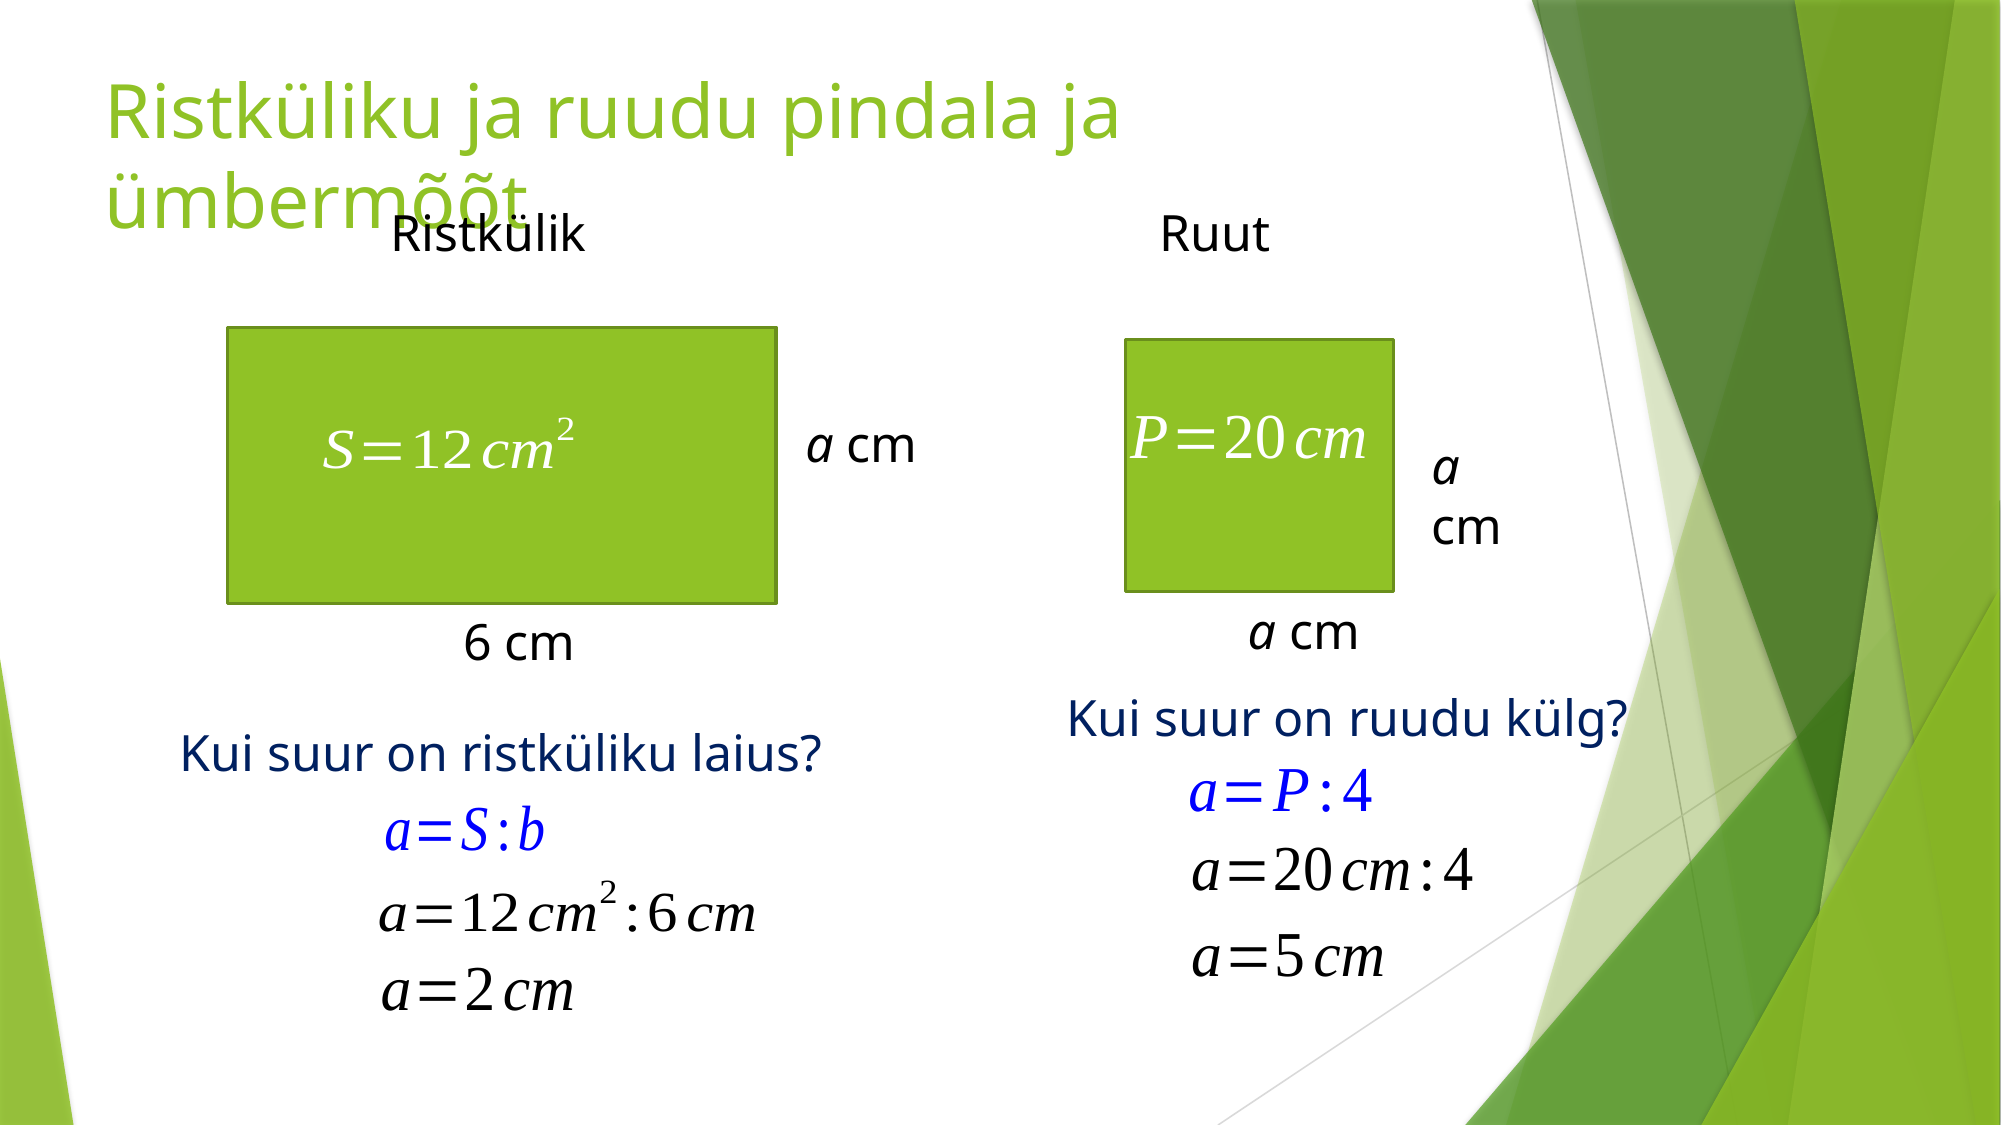

# Ristküliku ja ruudu pindala ja ümbermõõt
Ristkülik
Ruut
a cm
a cm
a cm
6 cm
Kui suur on ruudu külg?
Kui suur on ristküliku laius?